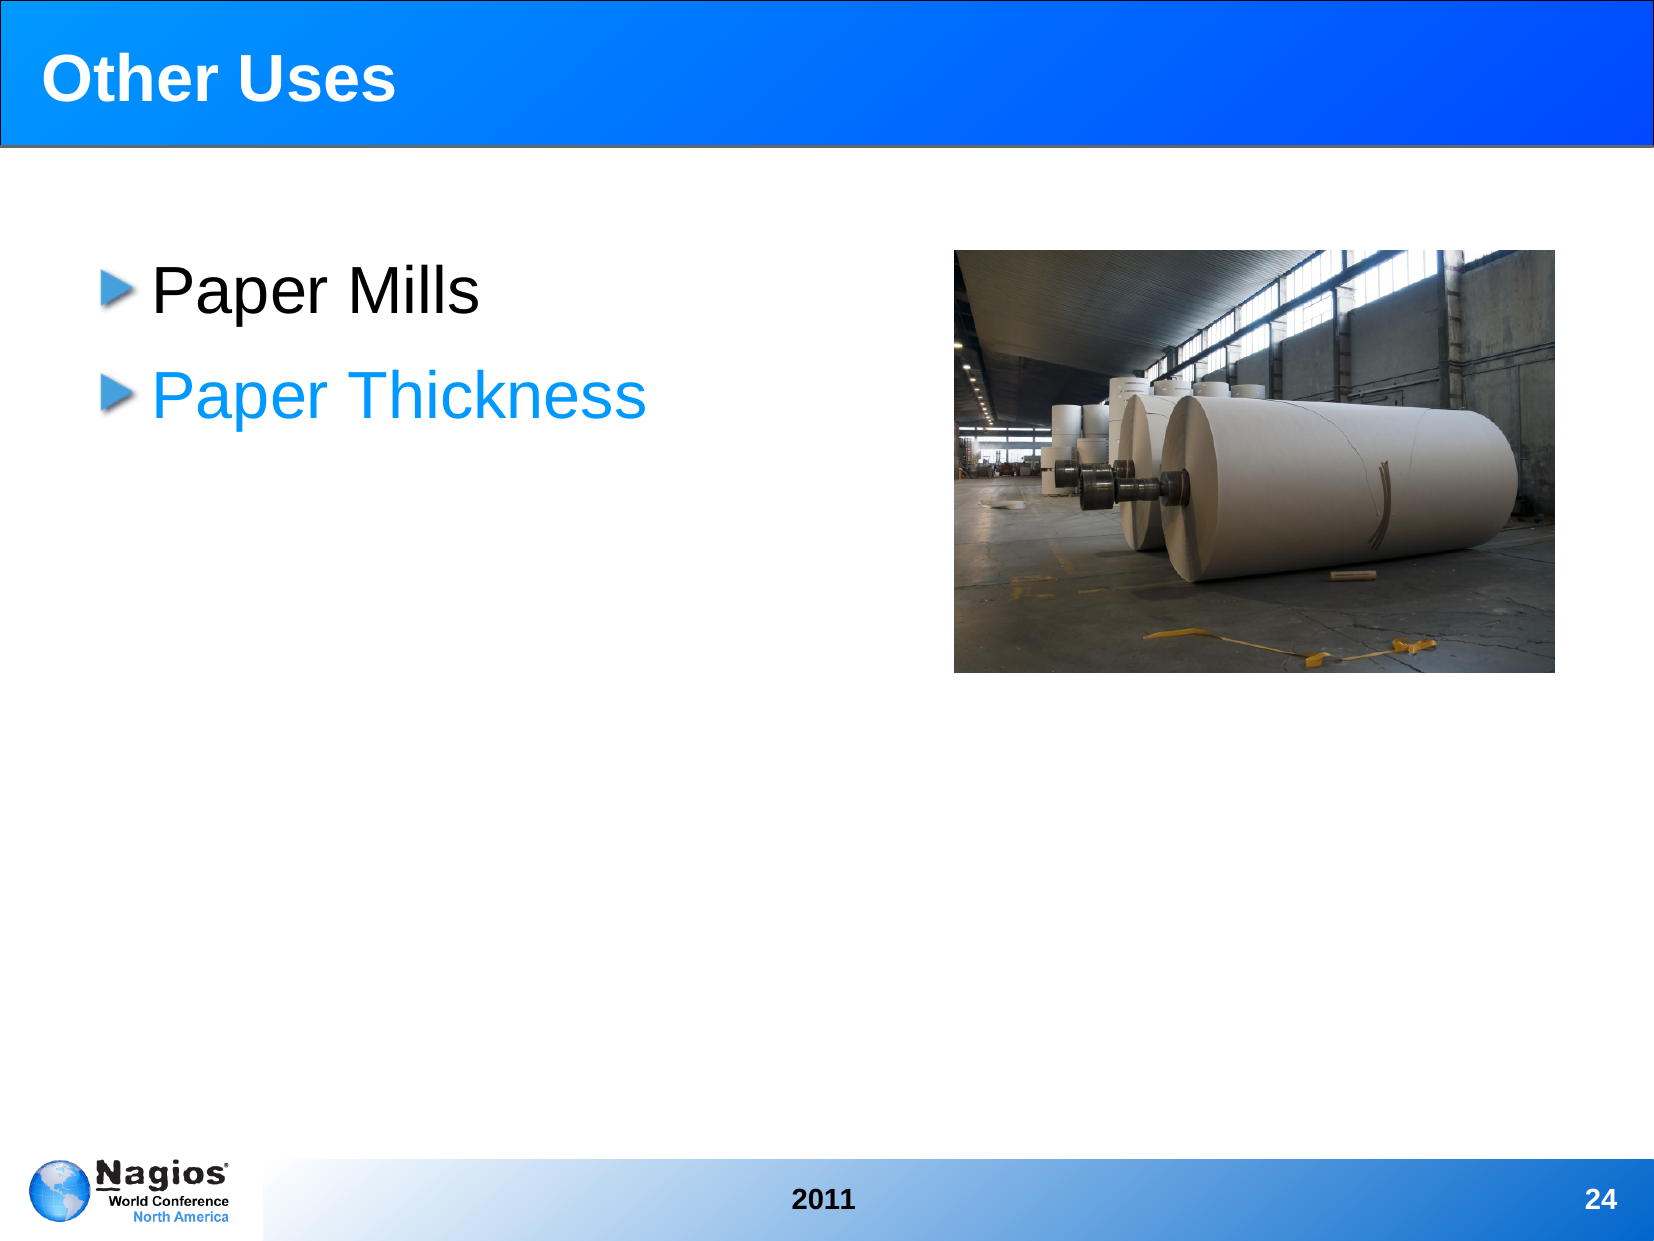

# Other Uses
Paper Mills
Paper Thickness
2011
24